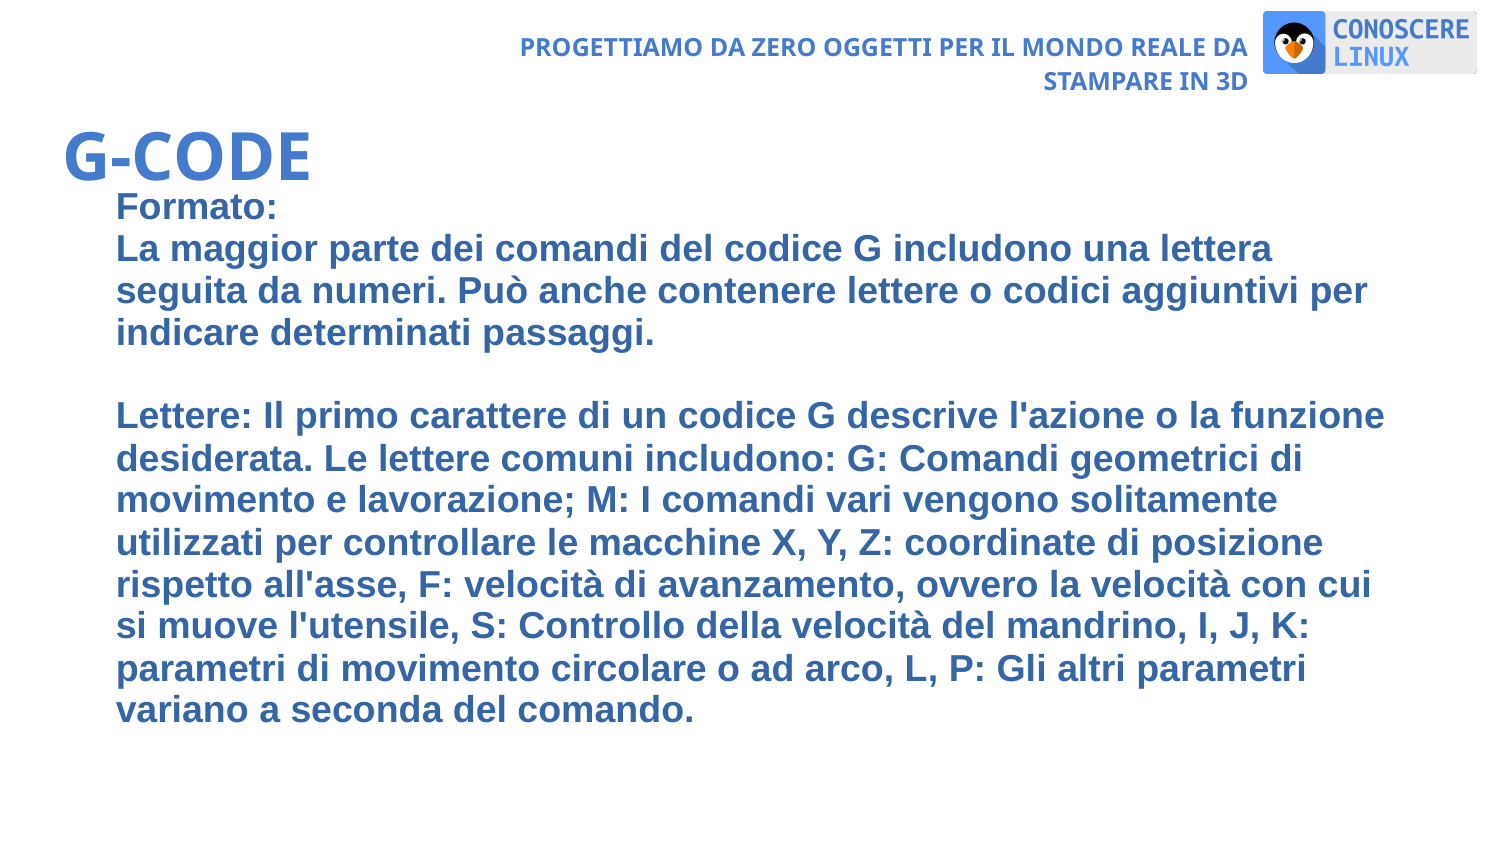

PROGETTIAMO DA ZERO OGGETTI PER IL MONDO REALE DA STAMPARE IN 3D
G-CODE
Formato:
La maggior parte dei comandi del codice G includono una lettera seguita da numeri. Può anche contenere lettere o codici aggiuntivi per indicare determinati passaggi.
Lettere: Il primo carattere di un codice G descrive l'azione o la funzione desiderata. Le lettere comuni includono: G: Comandi geometrici di movimento e lavorazione; M: I comandi vari vengono solitamente utilizzati per controllare le macchine X, Y, Z: coordinate di posizione rispetto all'asse, F: velocità di avanzamento, ovvero la velocità con cui si muove l'utensile, S: Controllo della velocità del mandrino, I, J, K: parametri di movimento circolare o ad arco, L, P: Gli altri parametri variano a seconda del comando.